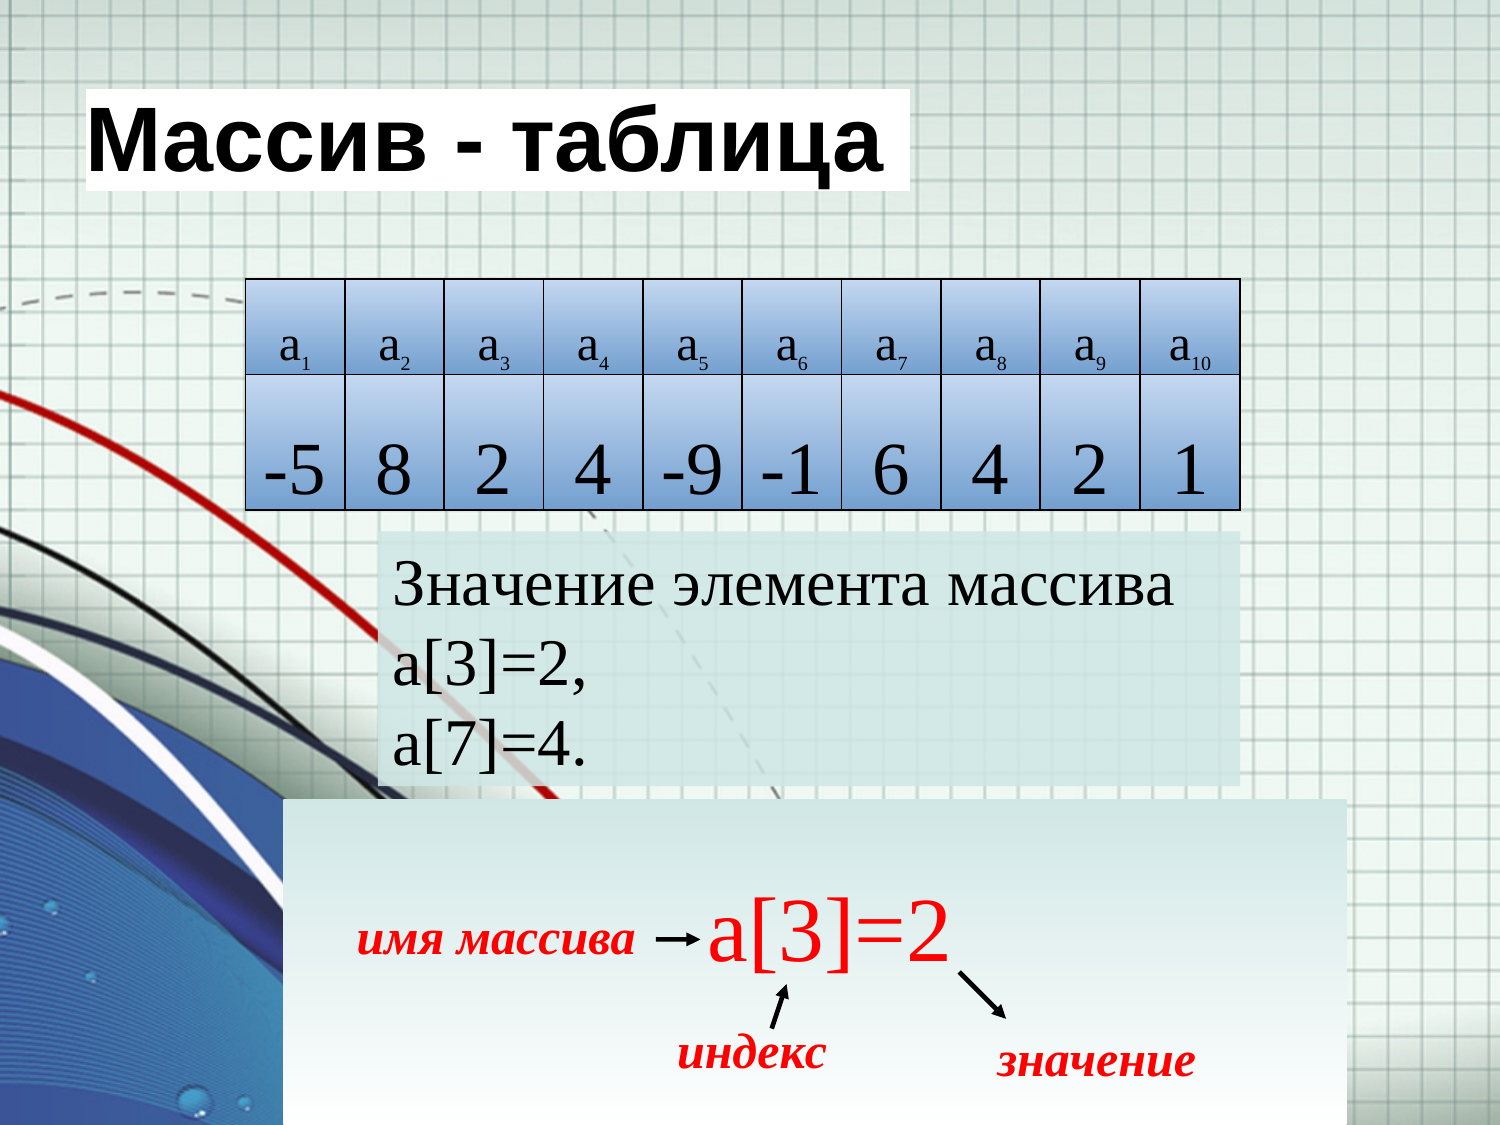

# Массив - таблица
| a1 | a2 | a3 | a4 | a5 | a6 | a7 | a8 | a9 | a10 |
| --- | --- | --- | --- | --- | --- | --- | --- | --- | --- |
| -5 | 8 | 2 | 4 | -9 | -1 | 6 | 4 | 2 | 1 |
Значение элемента массива а[3]=2,
а[7]=4.
а[3]=2
имя массива
индекс
значение